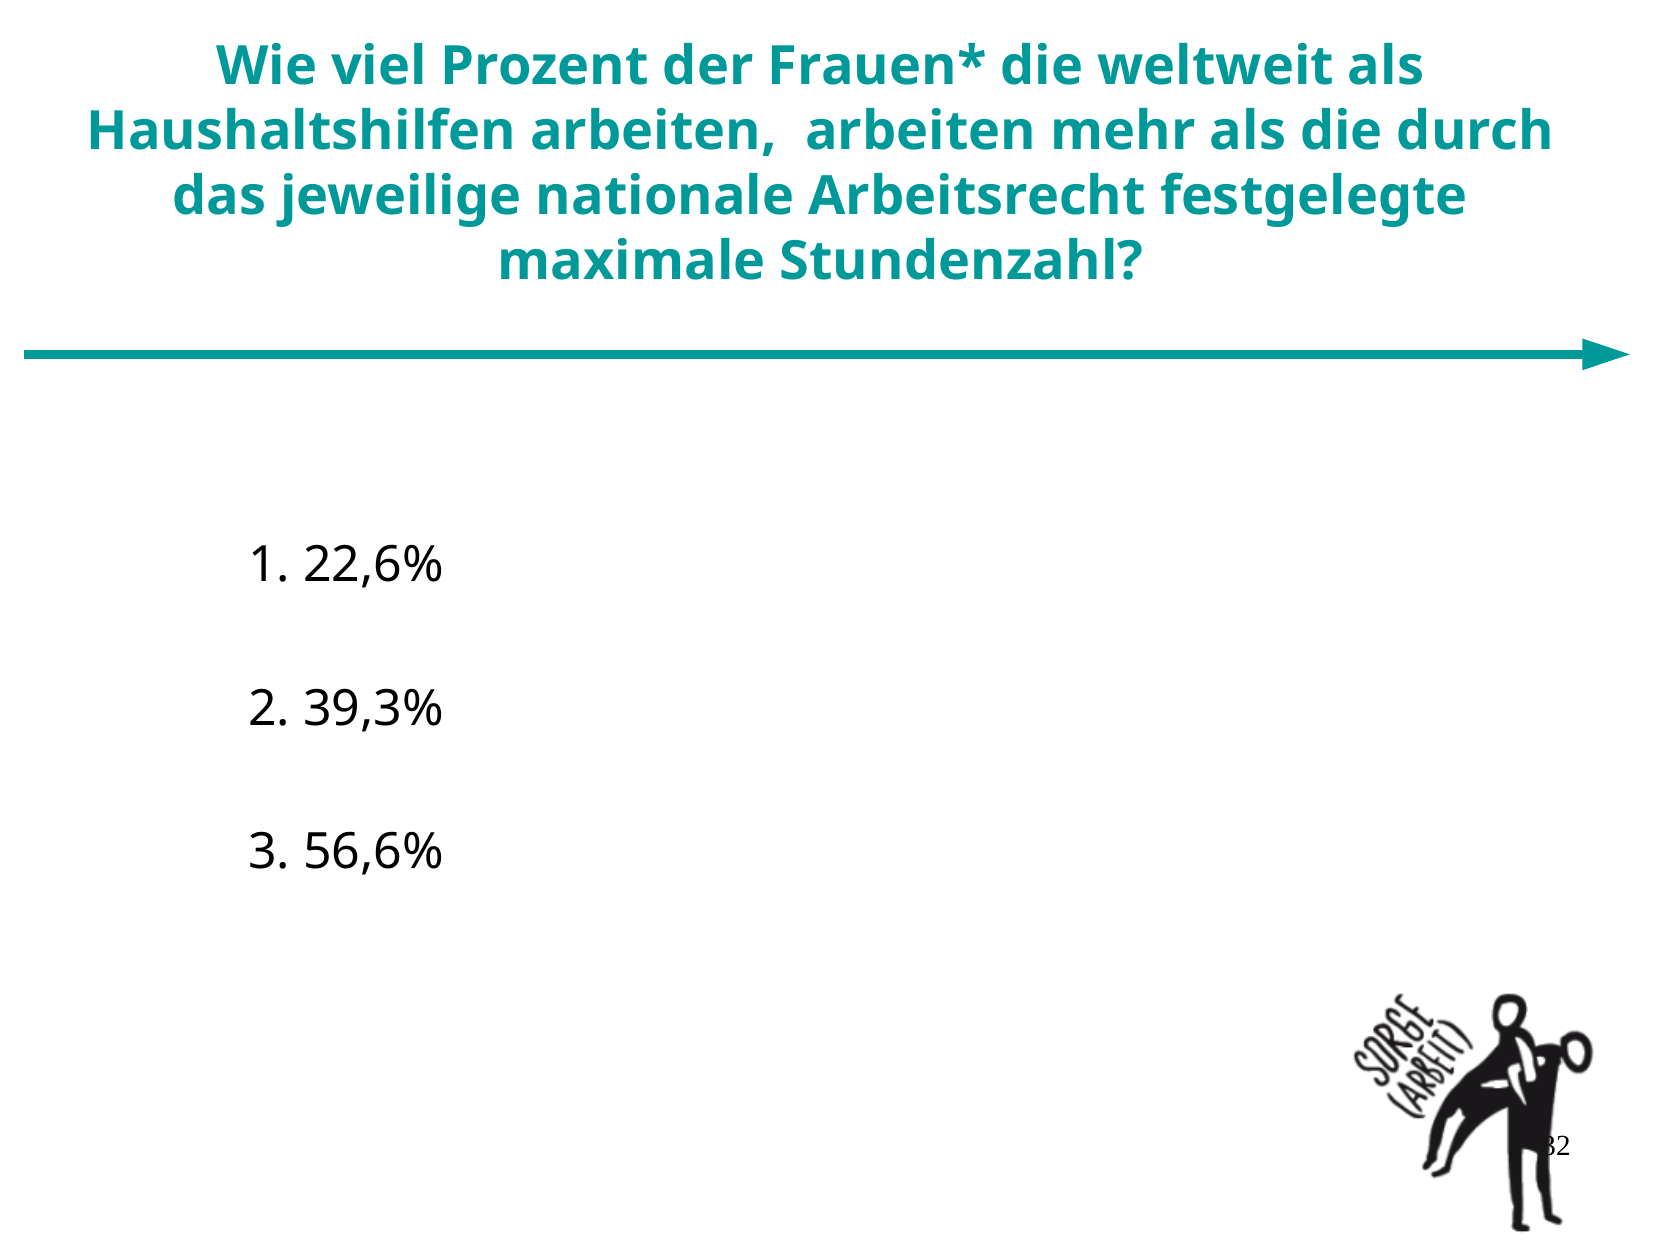

# Wie viel Prozent der Frauen* die weltweit als Haushaltshilfen arbeiten, arbeiten mehr als die durch das jeweilige nationale Arbeitsrecht festgelegte maximale Stundenzahl?
1. 22,6%
2. 39,3%
3. 56,6%
32